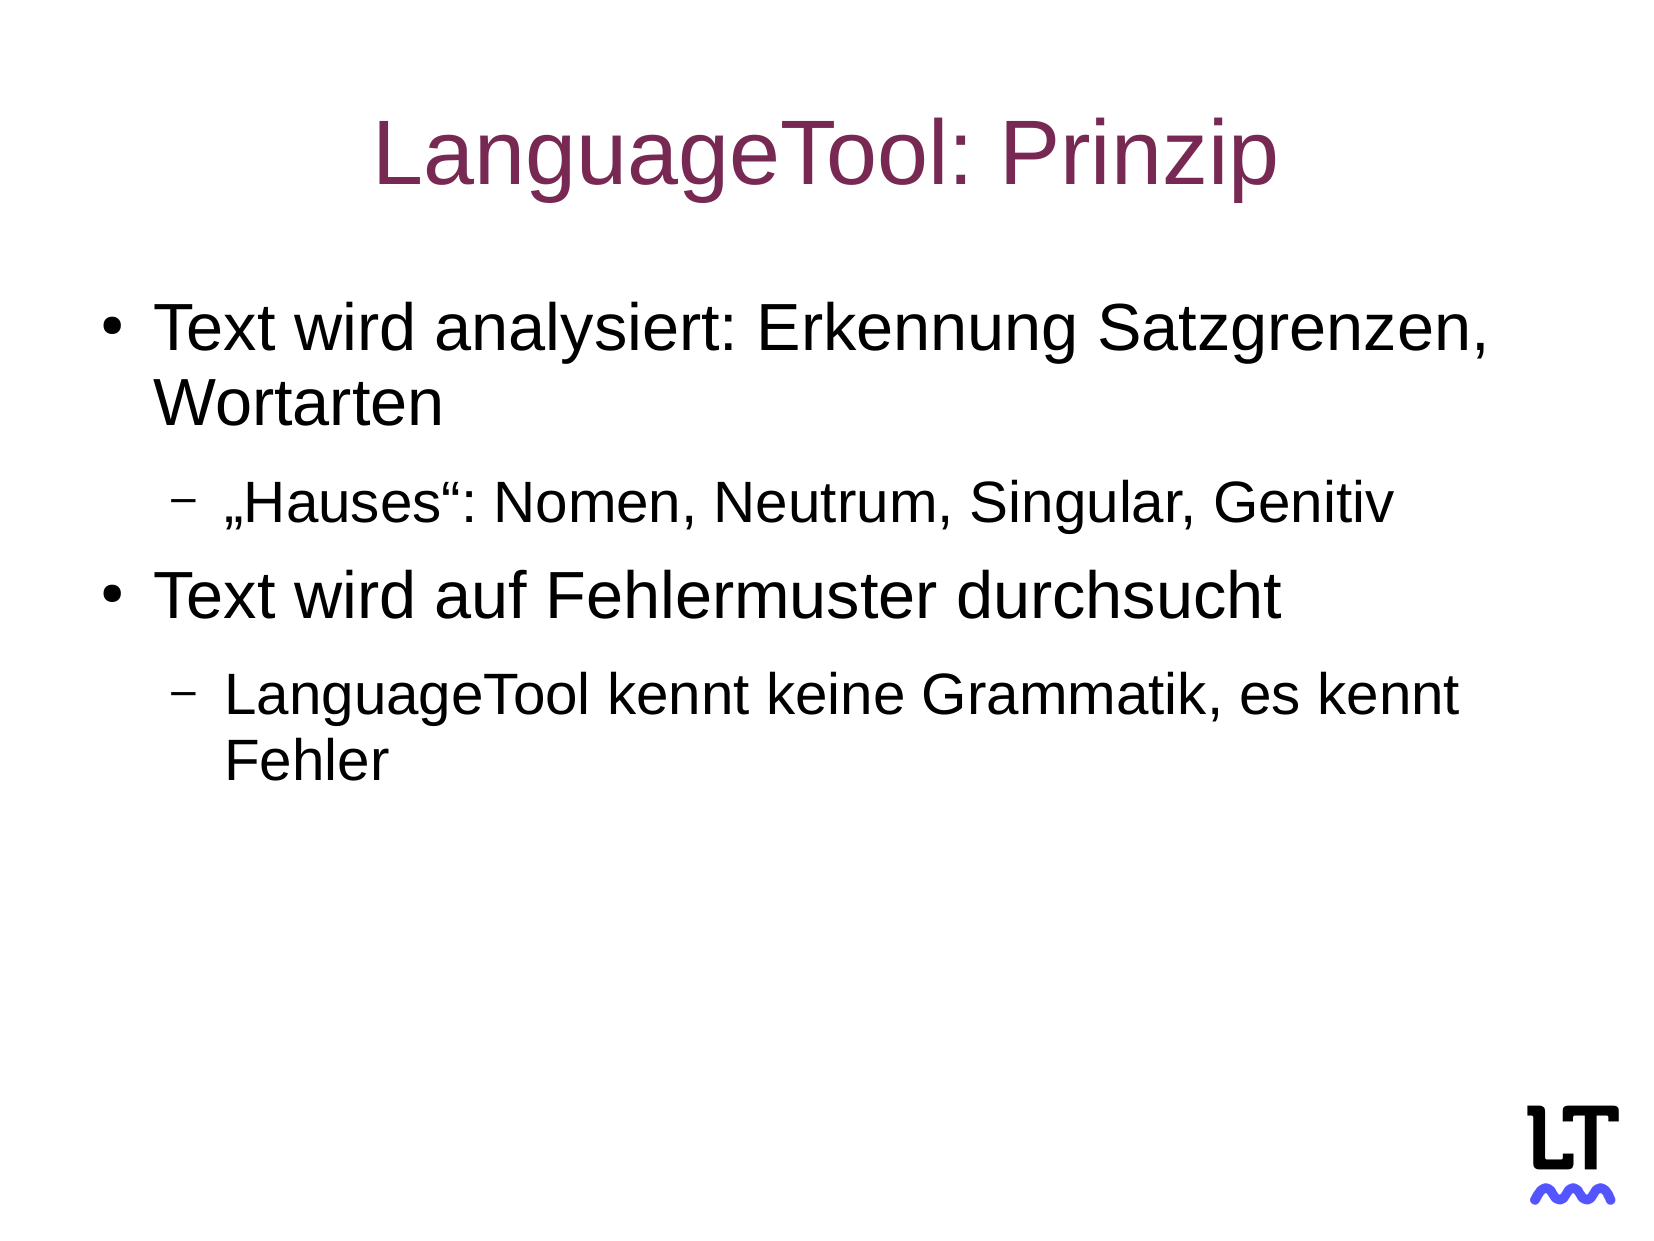

# LanguageTool: Prinzip
Text wird analysiert: Erkennung Satzgrenzen, Wortarten
„Hauses“: Nomen, Neutrum, Singular, Genitiv
Text wird auf Fehlermuster durchsucht
LanguageTool kennt keine Grammatik, es kennt Fehler